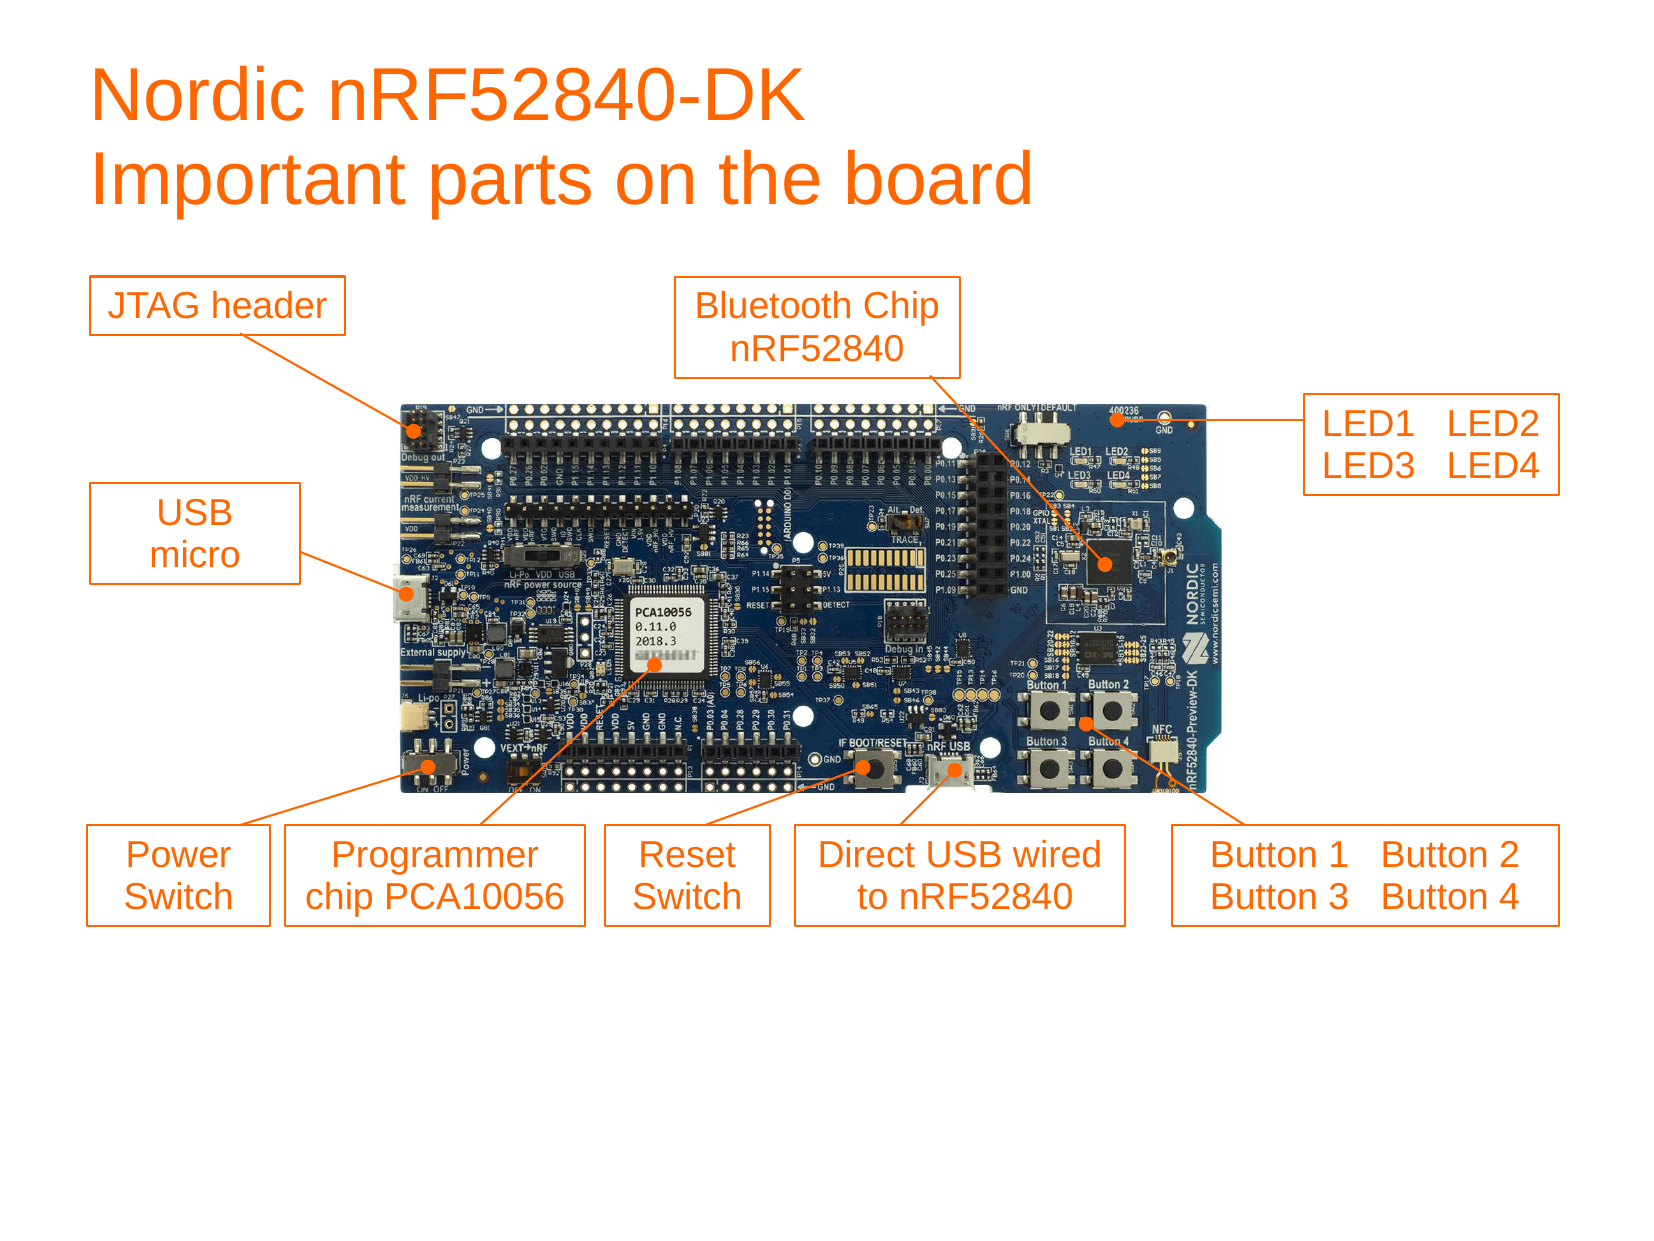

Nordic nRF52840-DK
Important parts on the board
JTAG header
Bluetooth Chip nRF52840
LED1 LED2
LED3 LED4
USB micro
Programmer chip PCA10056
Power Switch
Reset Switch
Direct USB wired
 to nRF52840
Button 1 Button 2
Button 3 Button 4